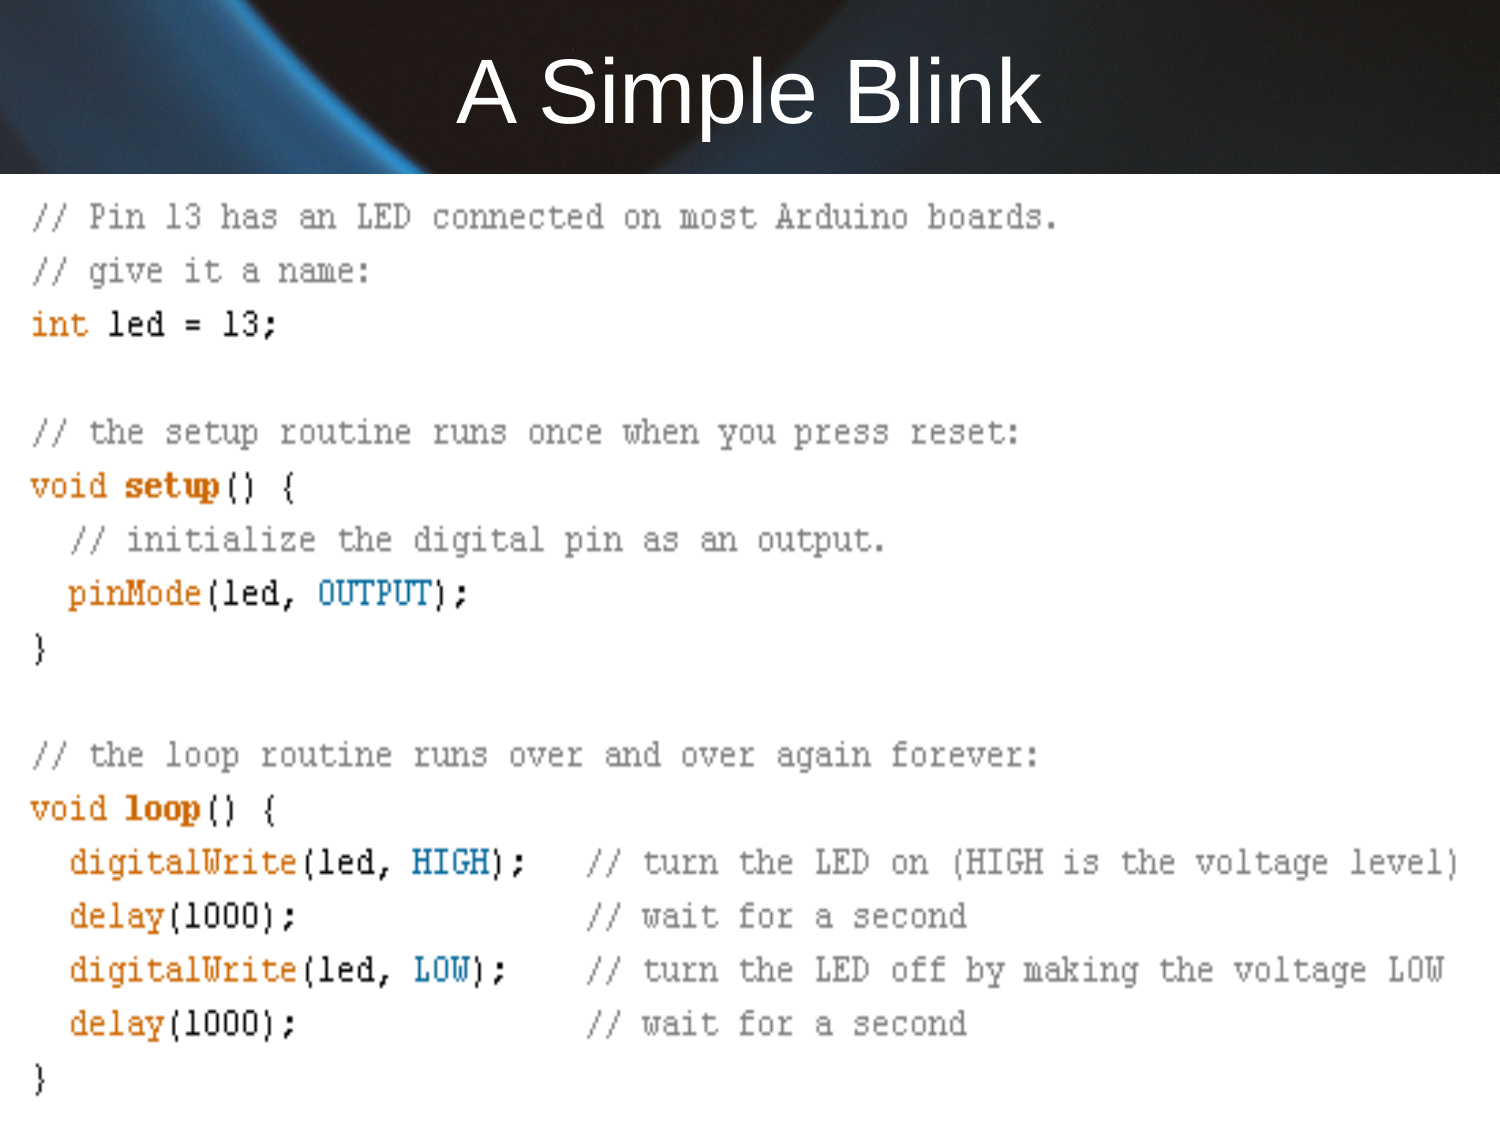

# A Simple Blink
[ Example Blink sketch ]